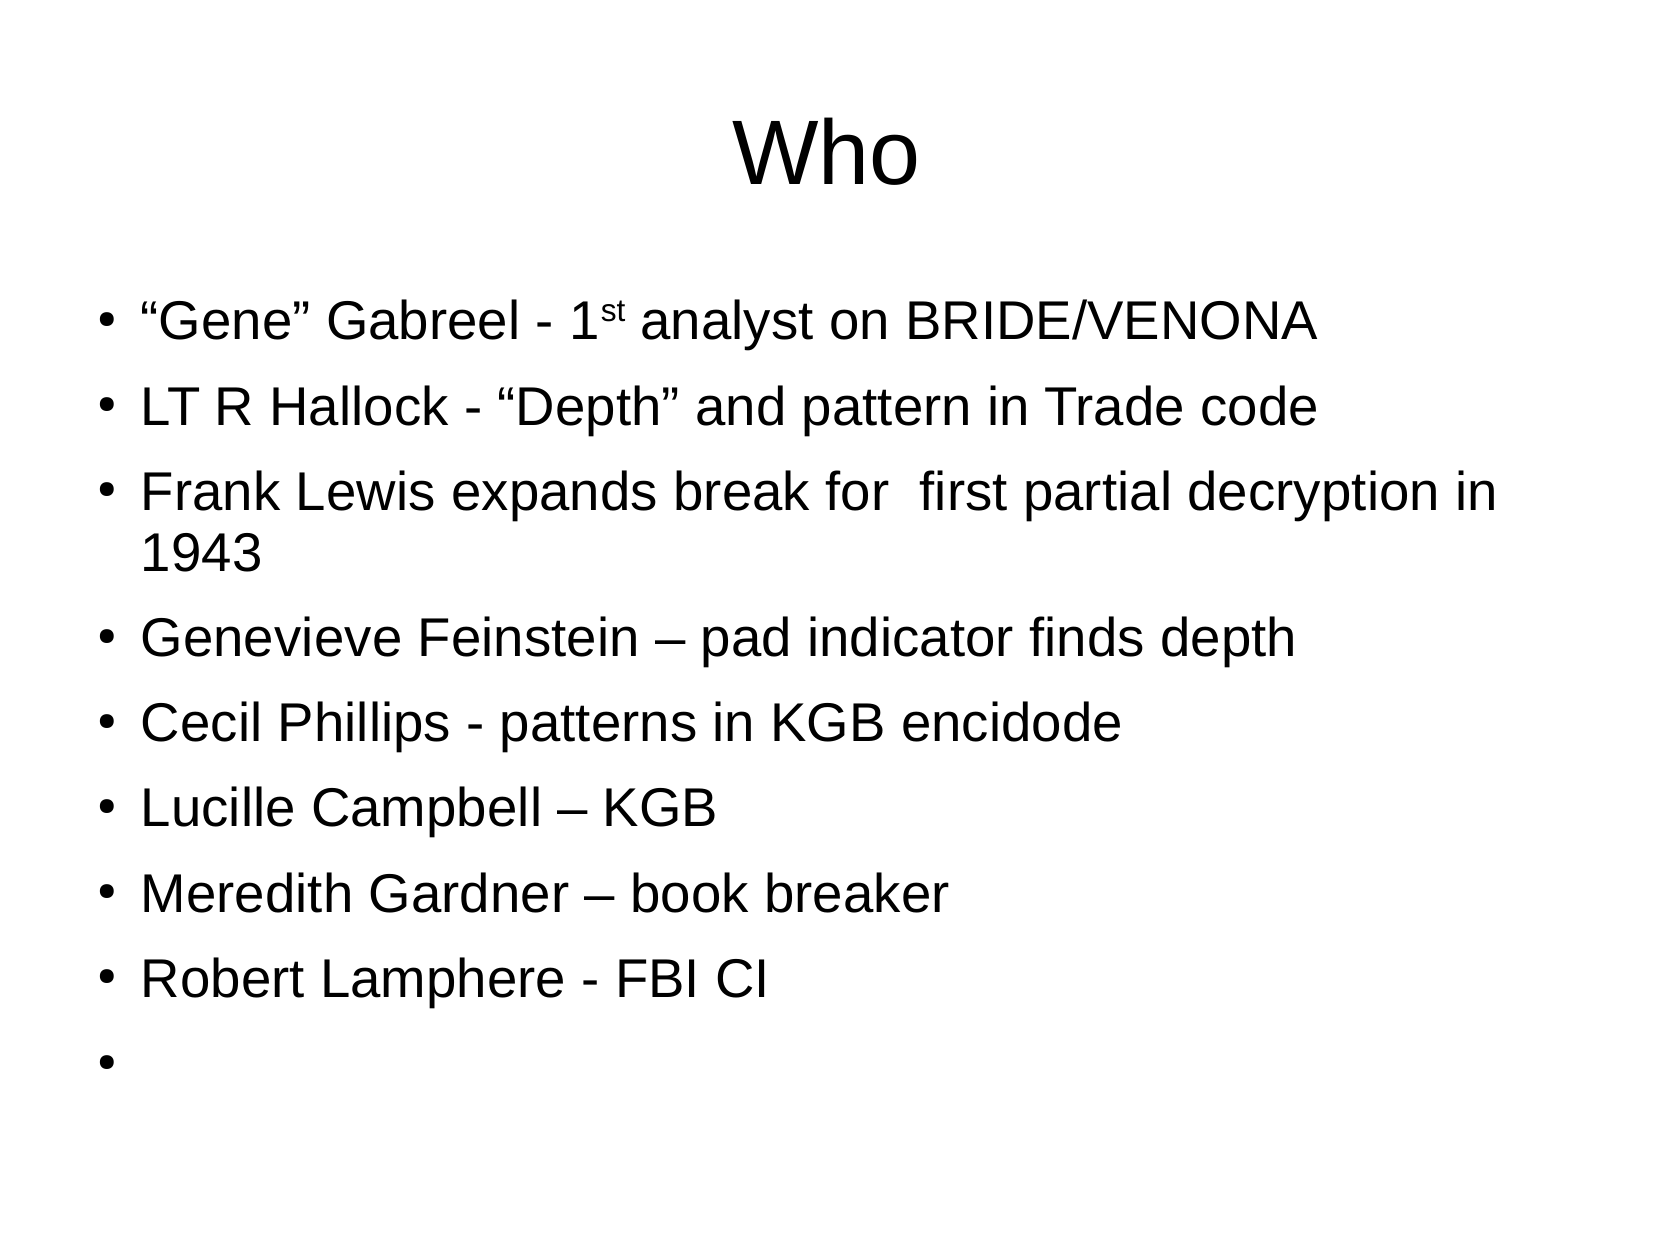

# Who
“Gene” Gabreel - 1st analyst on BRIDE/VENONA
LT R Hallock - “Depth” and pattern in Trade code
Frank Lewis expands break for first partial decryption in 1943
Genevieve Feinstein – pad indicator finds depth
Cecil Phillips - patterns in KGB encidode
Lucille Campbell – KGB
Meredith Gardner – book breaker
Robert Lamphere - FBI CI